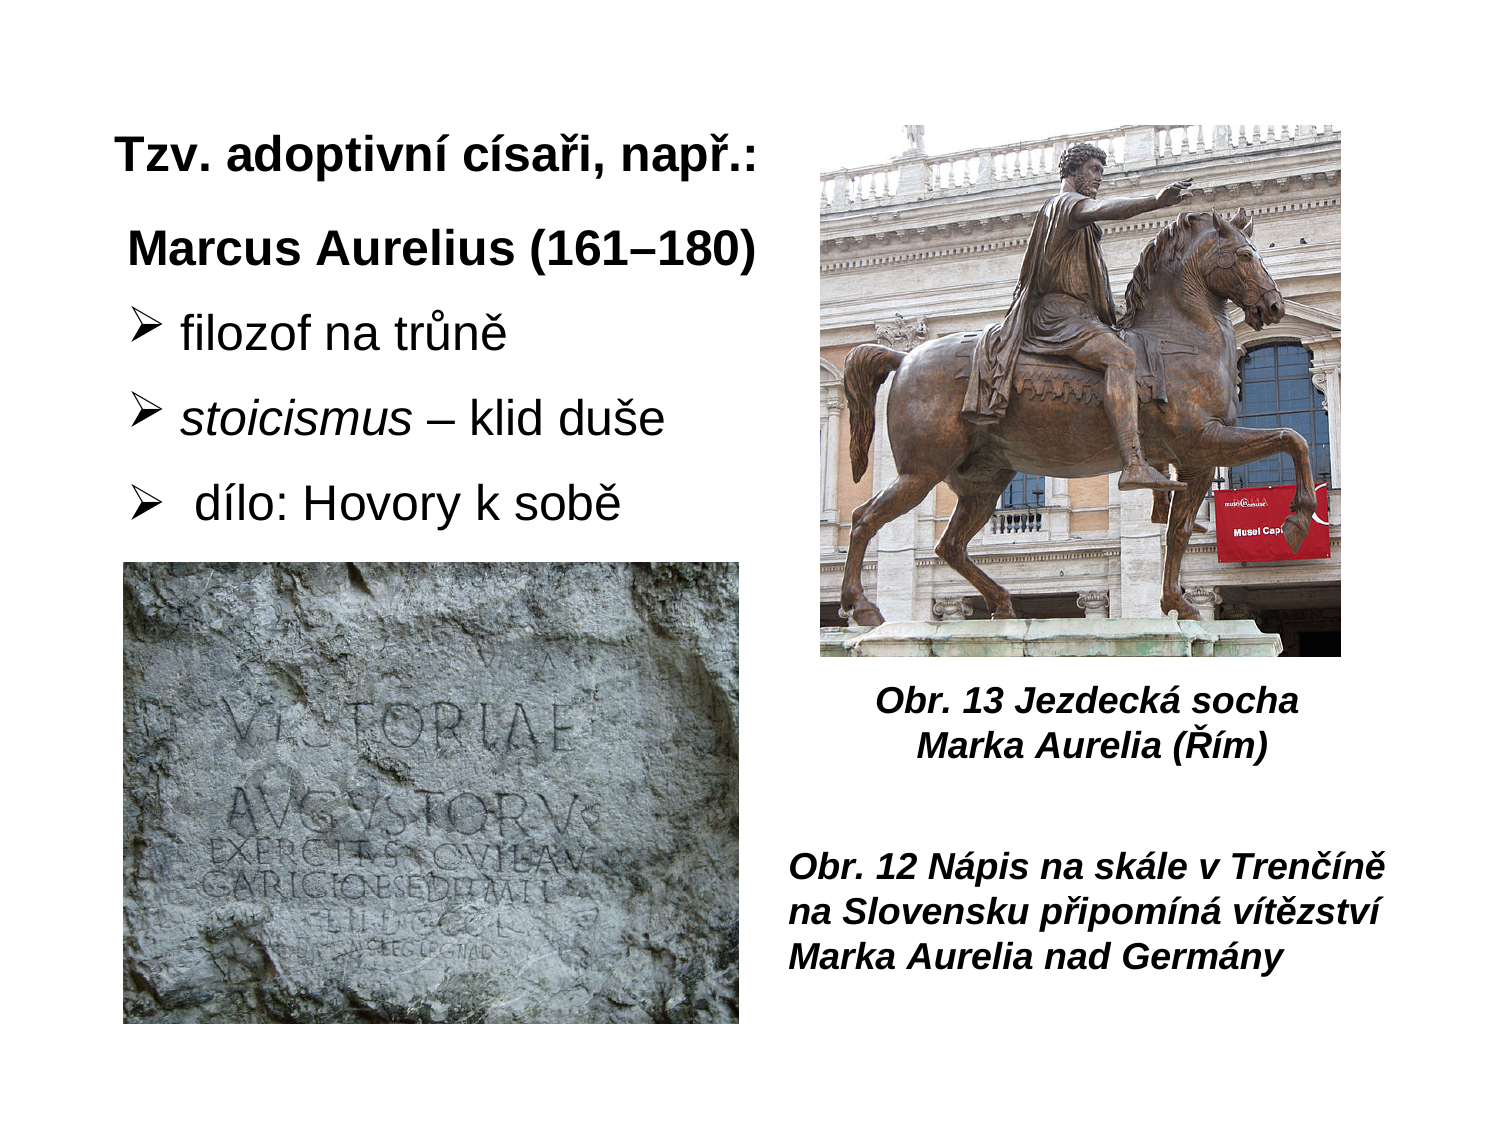

Tzv. adoptivní císaři, např.:
Marcus Aurelius (161–180)
 filozof na trůně
 stoicismus – klid duše
 dílo: Hovory k sobě
Obr. 13 Jezdecká socha
Marka Aurelia (Řím)
Obr. 12 Nápis na skále v Trenčíně
na Slovensku připomíná vítězství Marka Aurelia nad Germány